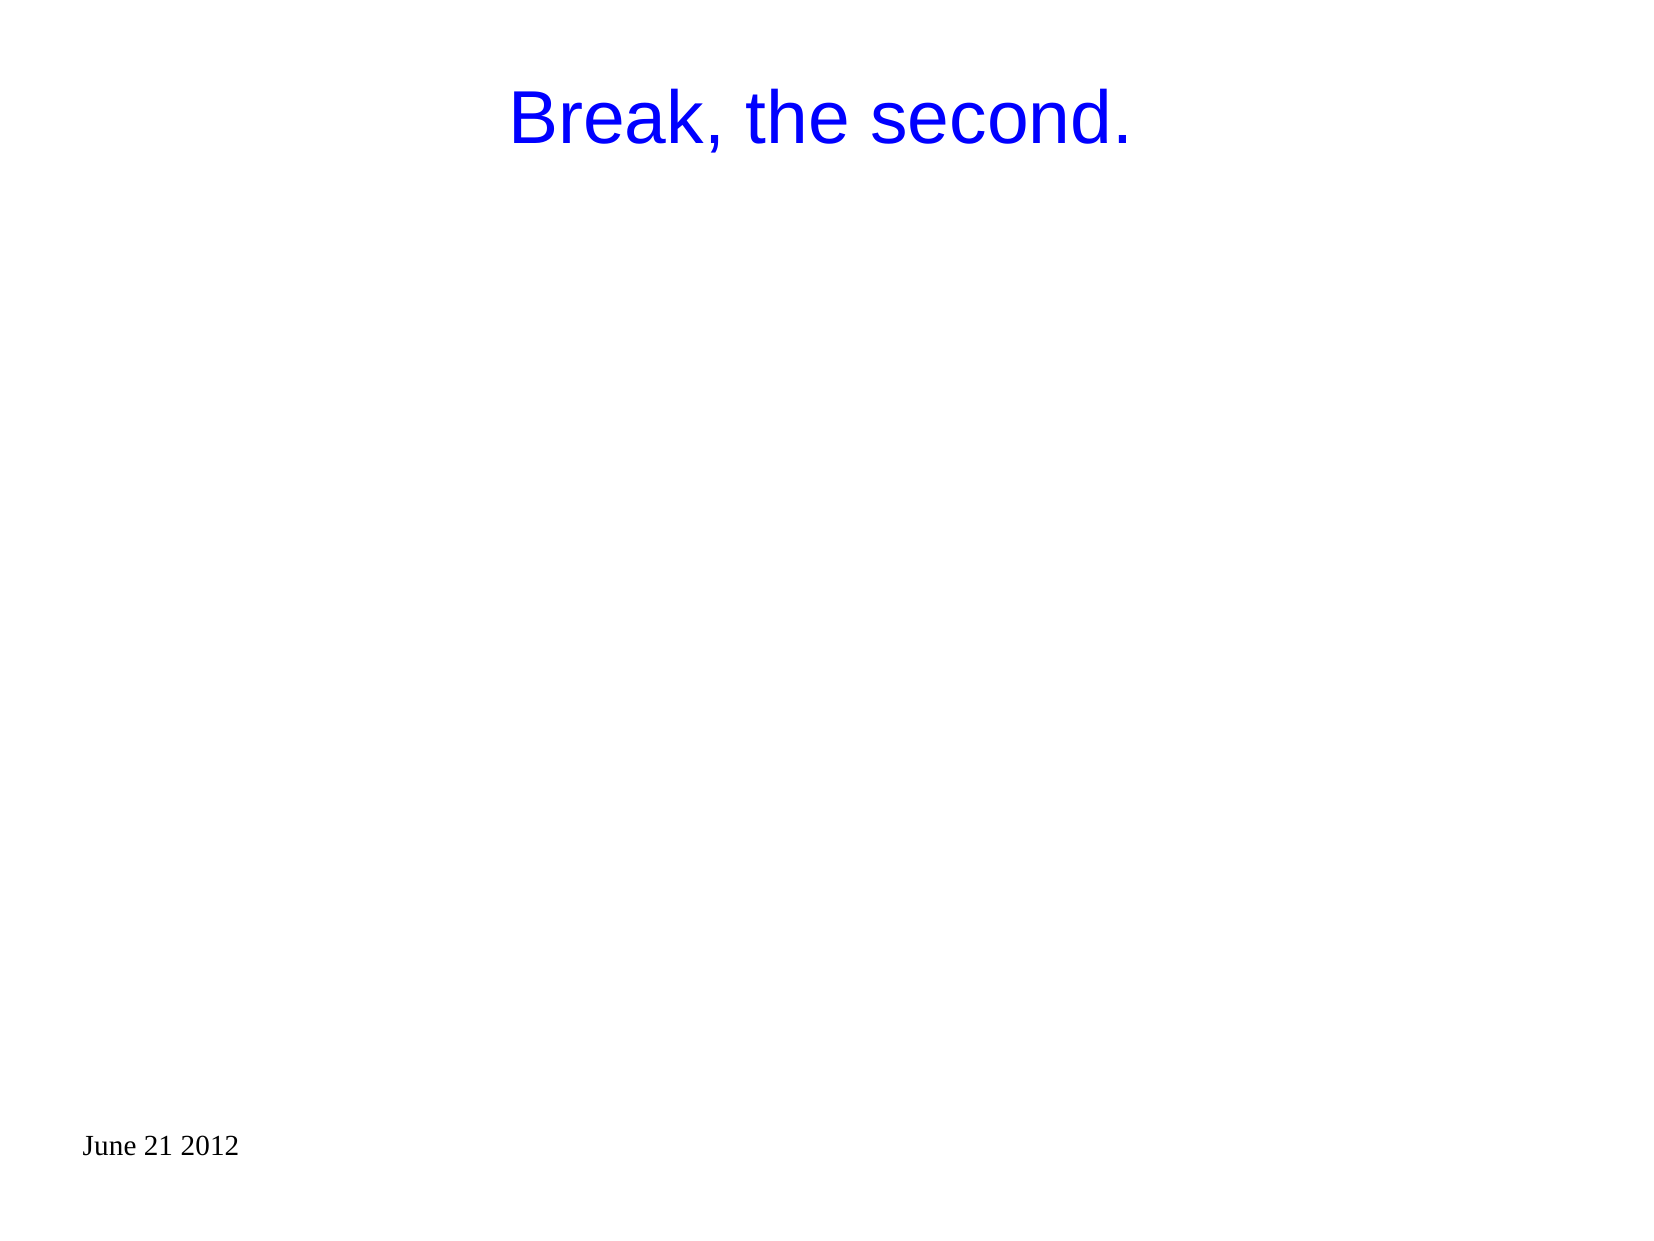

# Break, the second.
June 21 2012